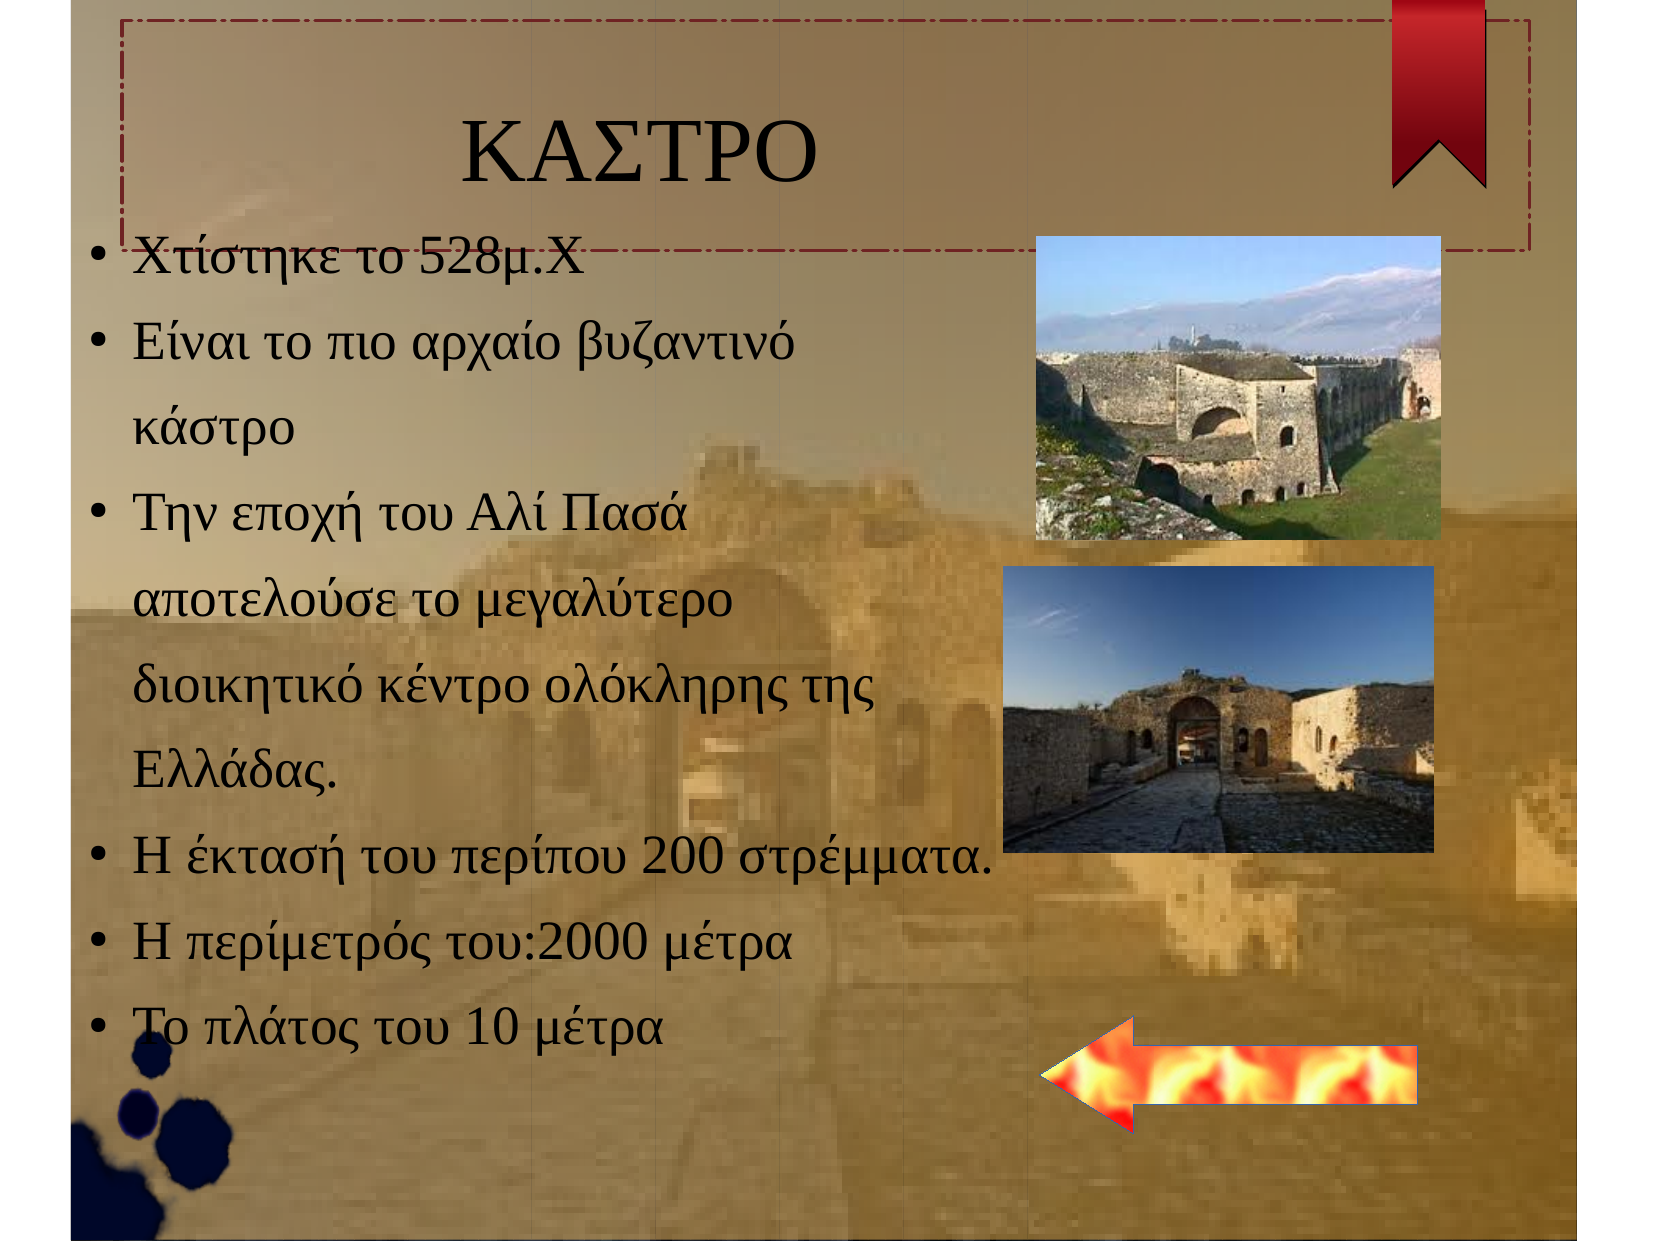

# ΚΑΣΤΡΟ
Χτίστηκε το 528μ.Χ
Είναι το πιο αρχαίο βυζαντινό
κάστρο
Την εποχή του Αλί Πασά
αποτελούσε το μεγαλύτερο
διοικητικό κέντρο ολόκληρης της
Ελλάδας.
Η έκτασή του περίπου 200 στρέμματα.
Η περίμετρός του:2000 μέτρα
Το πλάτος του 10 μέτρα